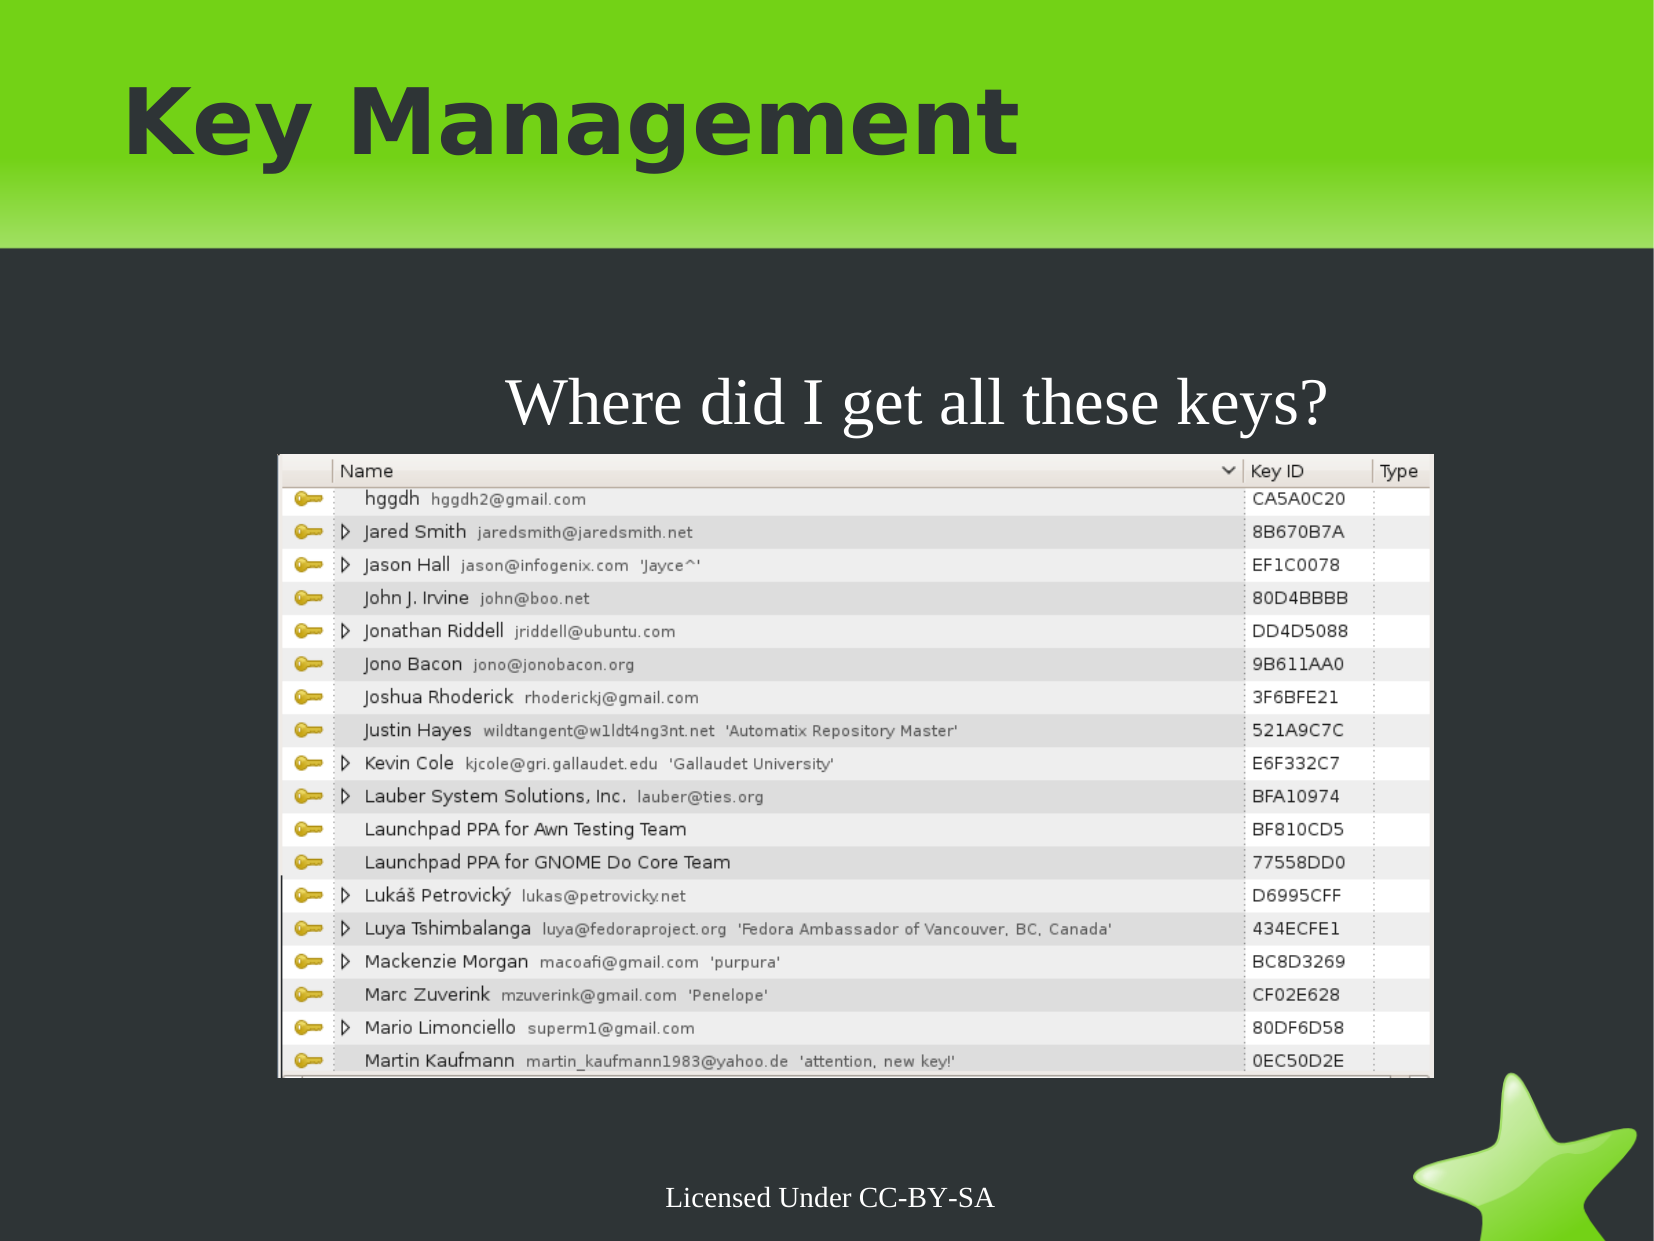

# Key Management
Where did I get all these keys?
Licensed Under CC-BY-SA